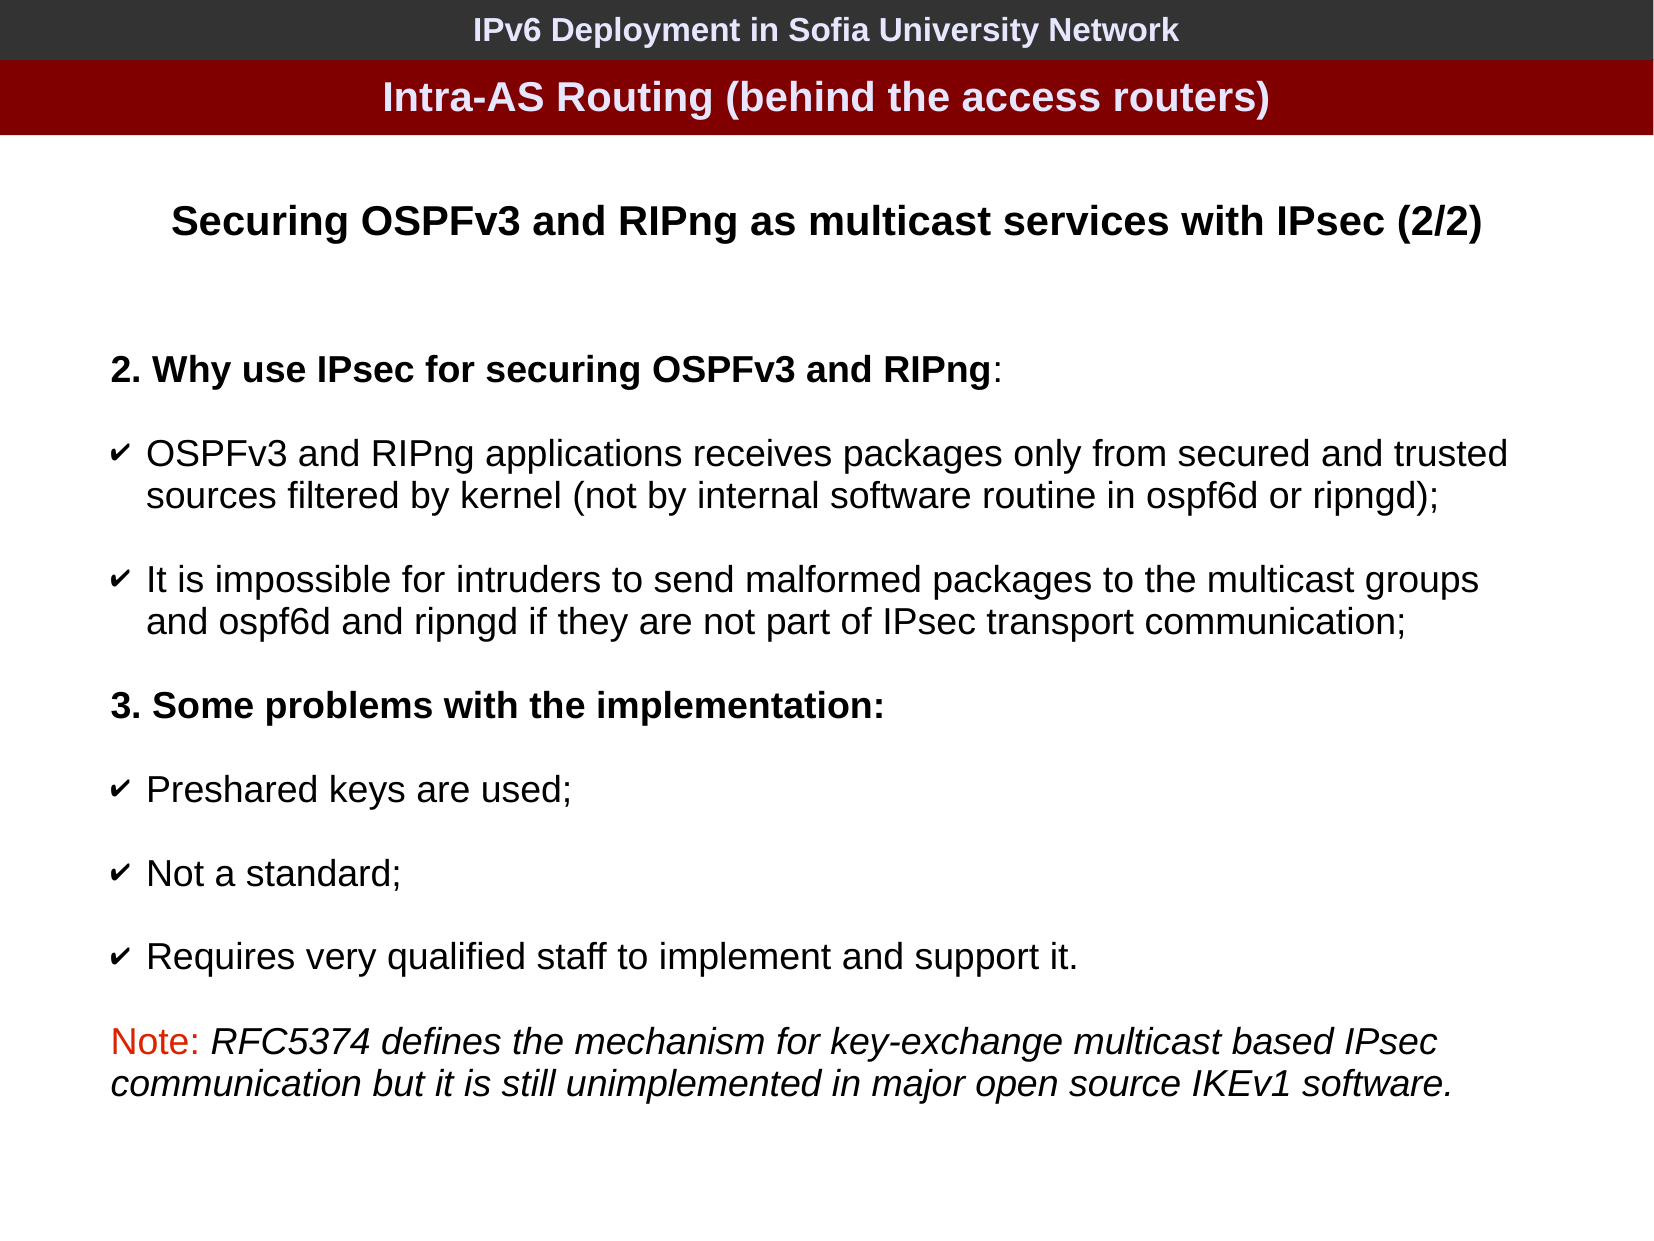

IPv6 Deployment in Sofia University Network
Intra-AS Routing (behind the access routers)
Securing OSPFv3 and RIPng as multicast services with IPsec (2/2)
2. Why use IPsec for securing OSPFv3 and RIPng:
OSPFv3 and RIPng applications receives packages only from secured and trusted sources filtered by kernel (not by internal software routine in ospf6d or ripngd);
It is impossible for intruders to send malformed packages to the multicast groups and ospf6d and ripngd if they are not part of IPsec transport communication;
3. Some problems with the implementation:
Preshared keys are used;
Not a standard;
Requires very qualified staff to implement and support it.
Note: RFC5374 defines the mechanism for key-exchange multicast based IPsec communication but it is still unimplemented in major open source IKEv1 software.